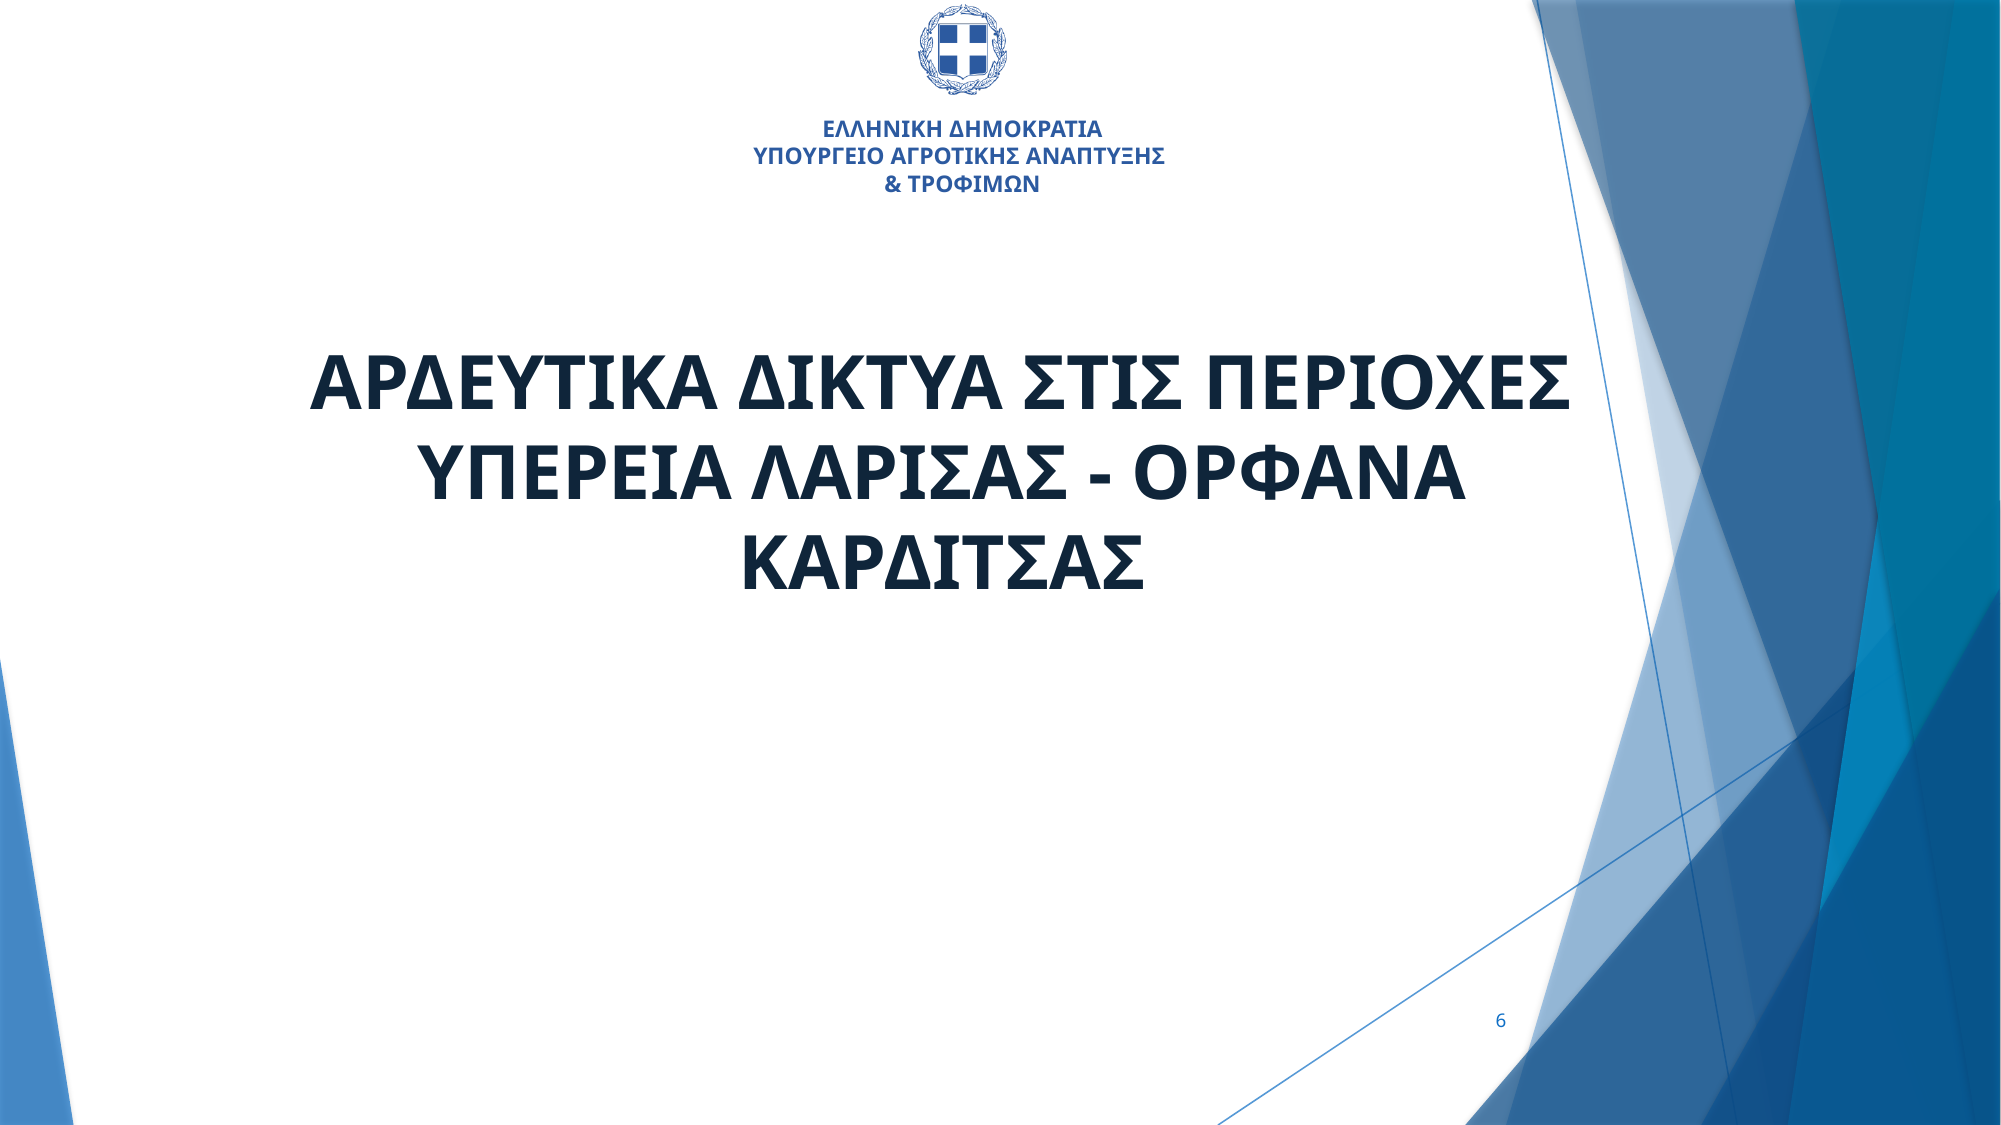

ΕΛΛΗΝΙΚΗ ΔΗΜΟΚΡΑΤΙΑ
ΥΠΟΥΡΓΕΙΟ ΑΓΡΟΤΙΚΗΣ ΑΝΑΠΤΥΞΗΣ
& ΤΡΟΦΙΜΩΝ
ΑΡΔΕΥΤΙΚΑ ΔΙΚΤΥΑ ΣΤΙΣ ΠΕΡΙΟΧΕΣ ΥΠΕΡΕΙΑ ΛΑΡΙΣΑΣ - ΟΡΦΑΝΑ ΚΑΡΔΙΤΣΑΣ